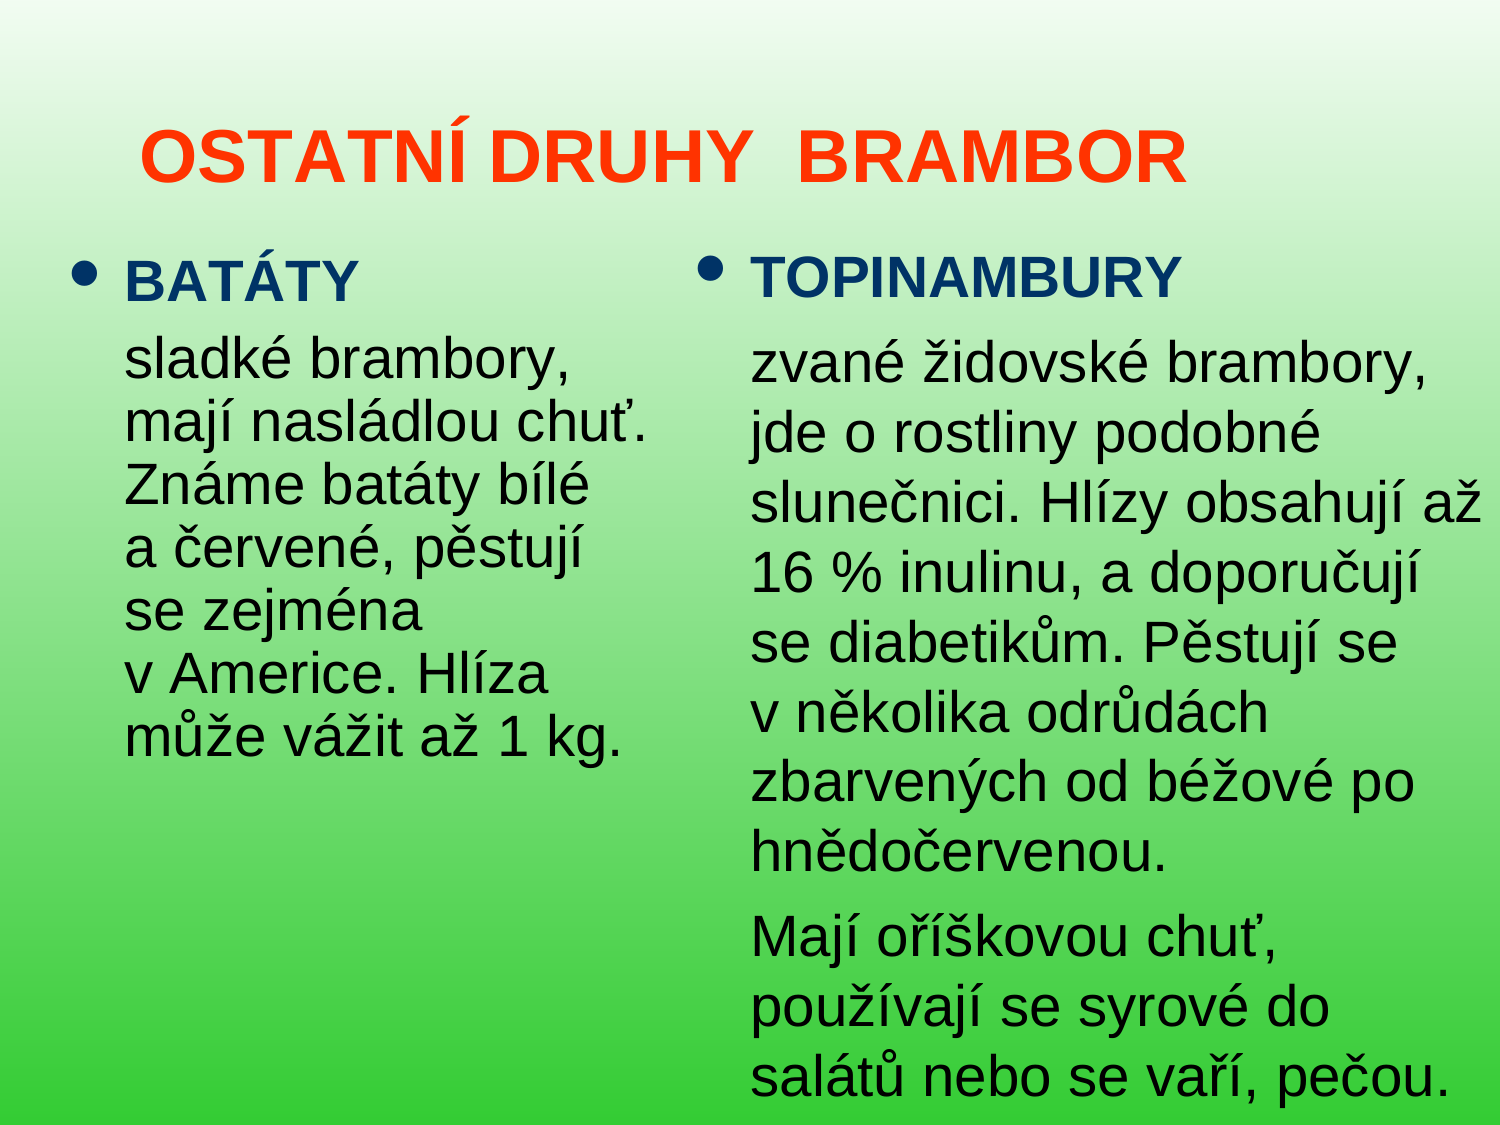

# OSTATNÍ DRUHY BRAMBOR
TOPINAMBURY
	zvané židovské brambory, jde o rostliny podobné slunečnici. Hlízy obsahují až 16 % inulinu, a doporučují se diabetikům. Pěstují se
v několika odrůdách zbarvených od béžové po hnědočervenou.
	Mají oříškovou chuť, používají se syrové do salátů nebo se vaří, pečou.
BATÁTY
	sladké brambory, mají nasládlou chuť. Známe batáty bílé
a červené, pěstují se zejména
v Americe. Hlíza může vážit až 1 kg.